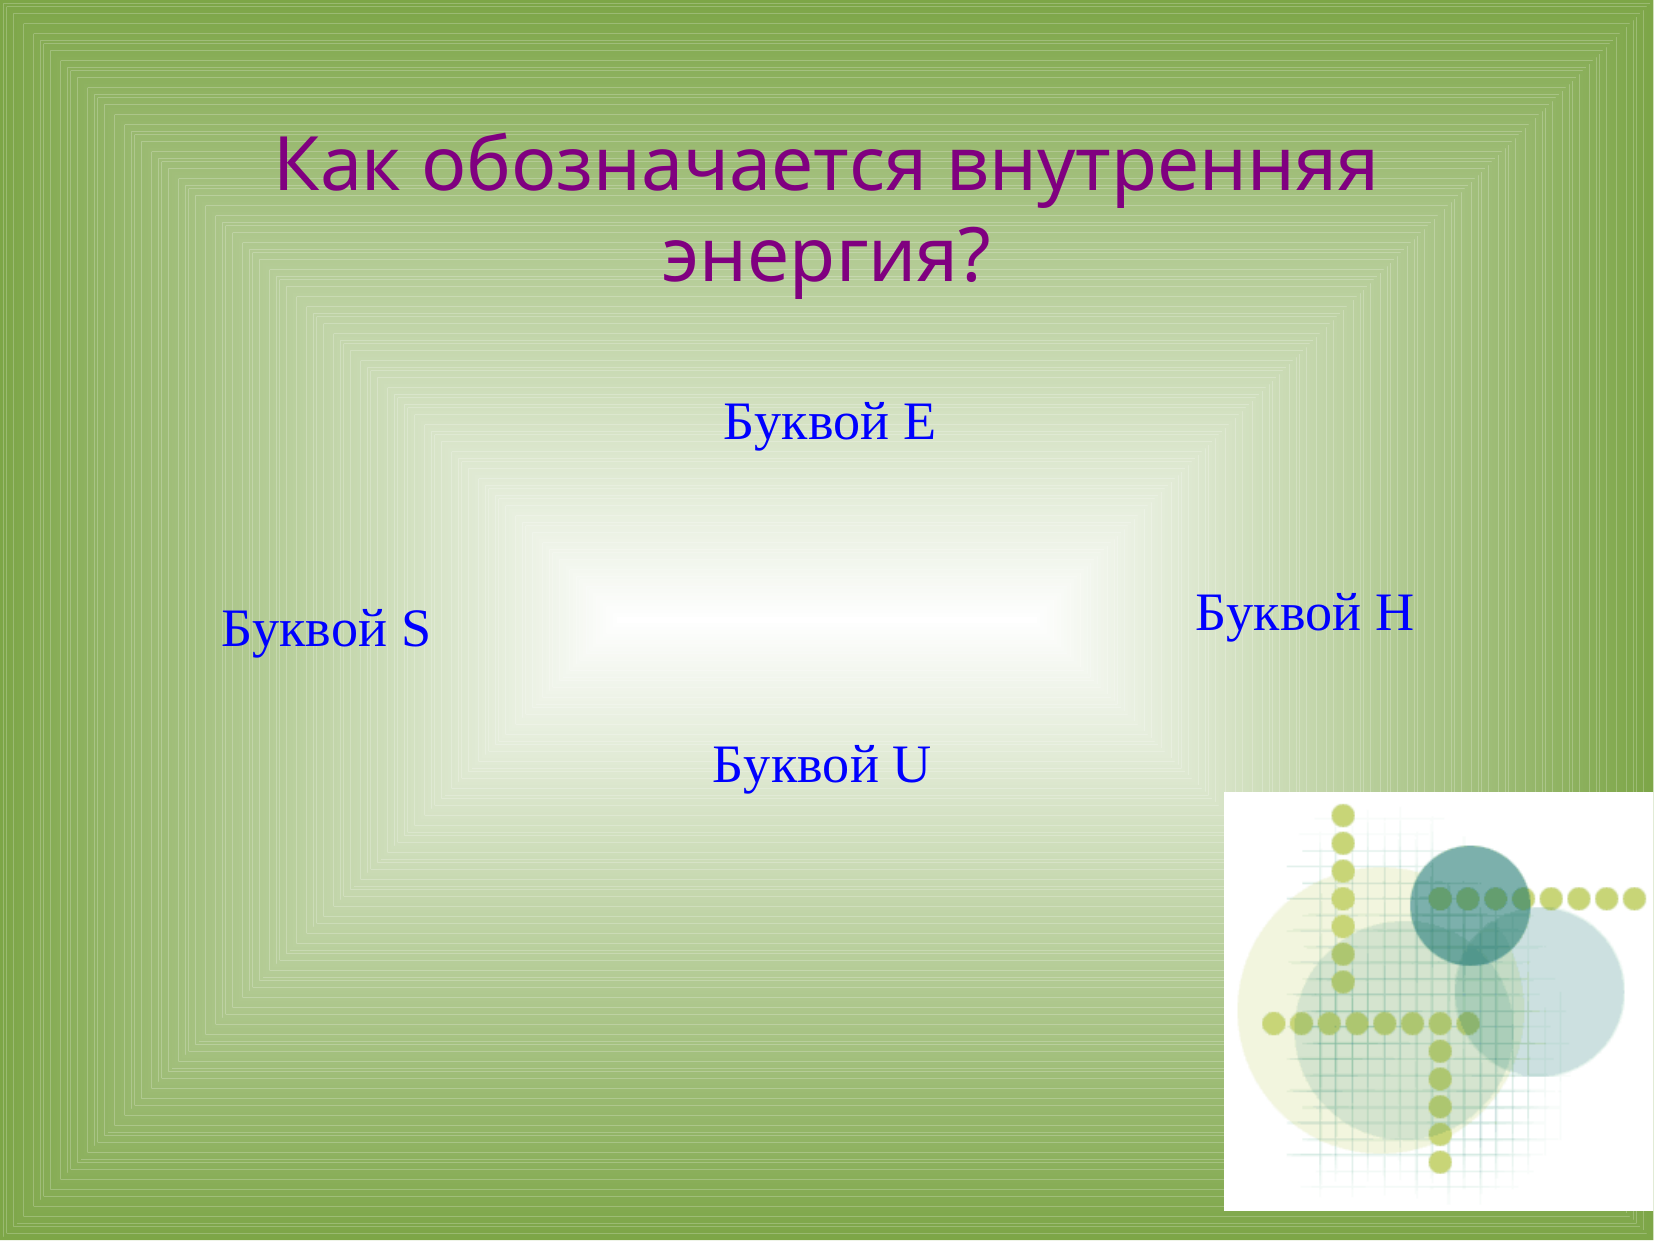

Как обозначается внутренняя энергия?
Буквой E
Буквой H
Буквой S
Буквой U